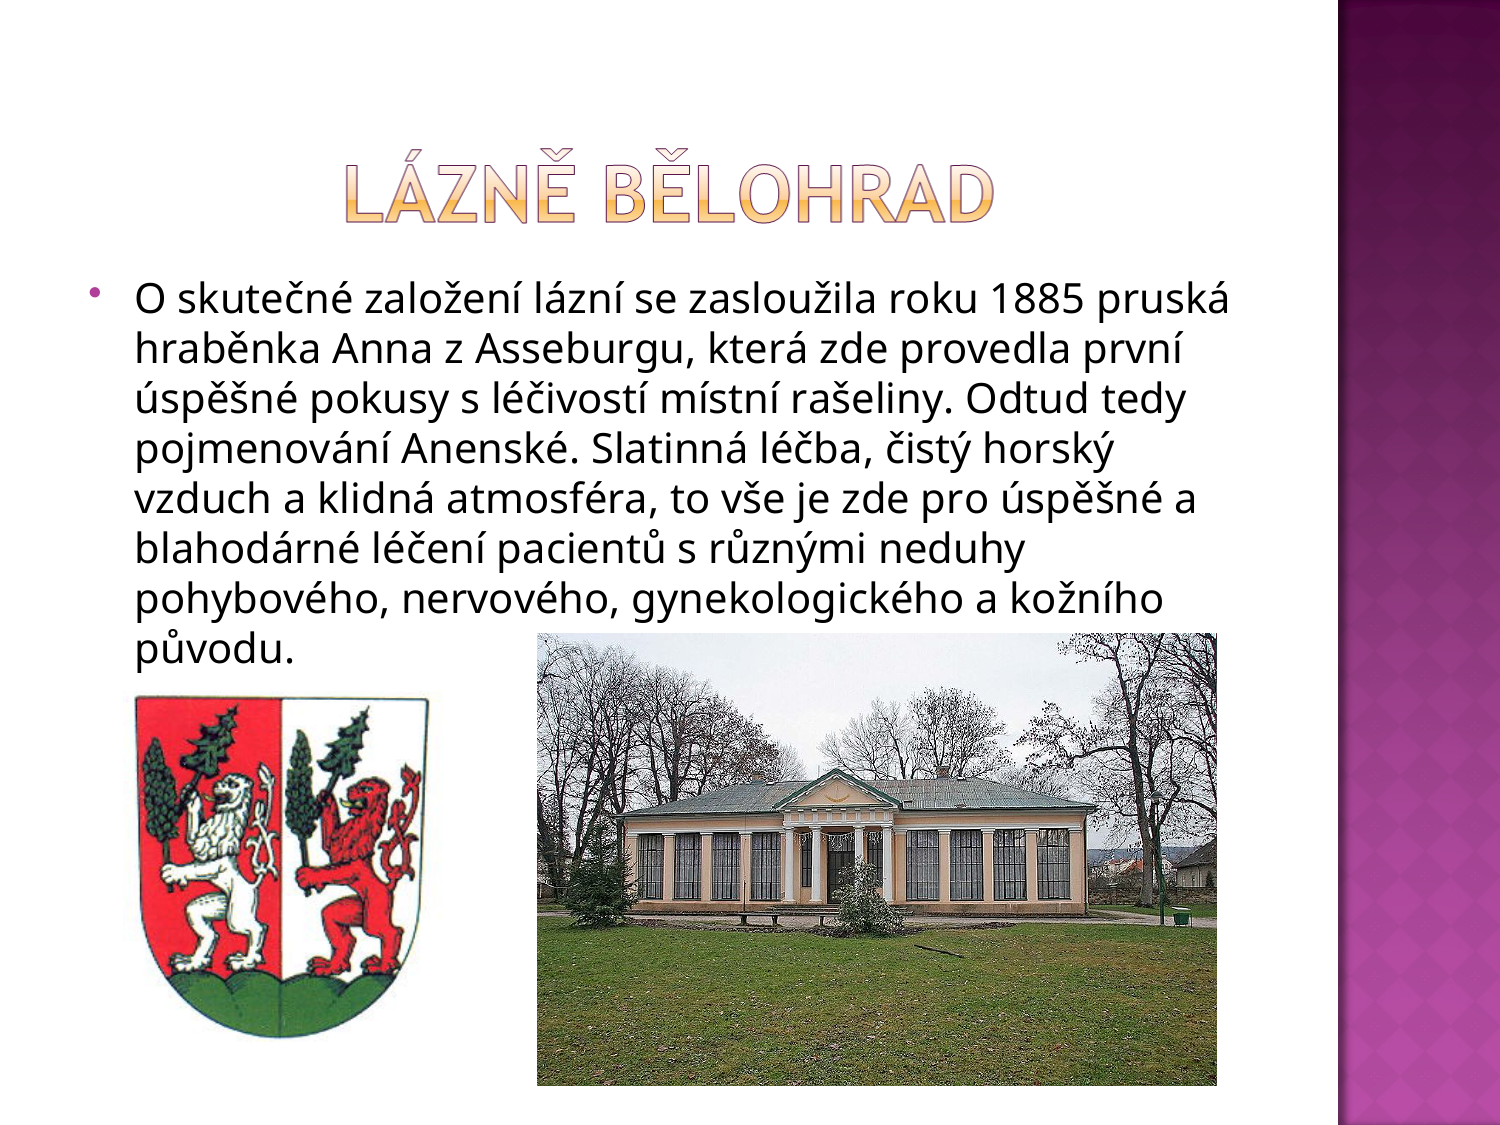

# O skutečné založení lázní se zasloužila roku 1885 pruská hraběnka Anna z Asseburgu, která zde provedla první úspěšné pokusy s léčivostí místní rašeliny. Odtud tedy pojmenování Anenské. Slatinná léčba, čistý horský vzduch a klidná atmosféra, to vše je zde pro úspěšné a blahodárné léčení pacientů s různými neduhy pohybového, nervového, gynekologického a kožního původu.